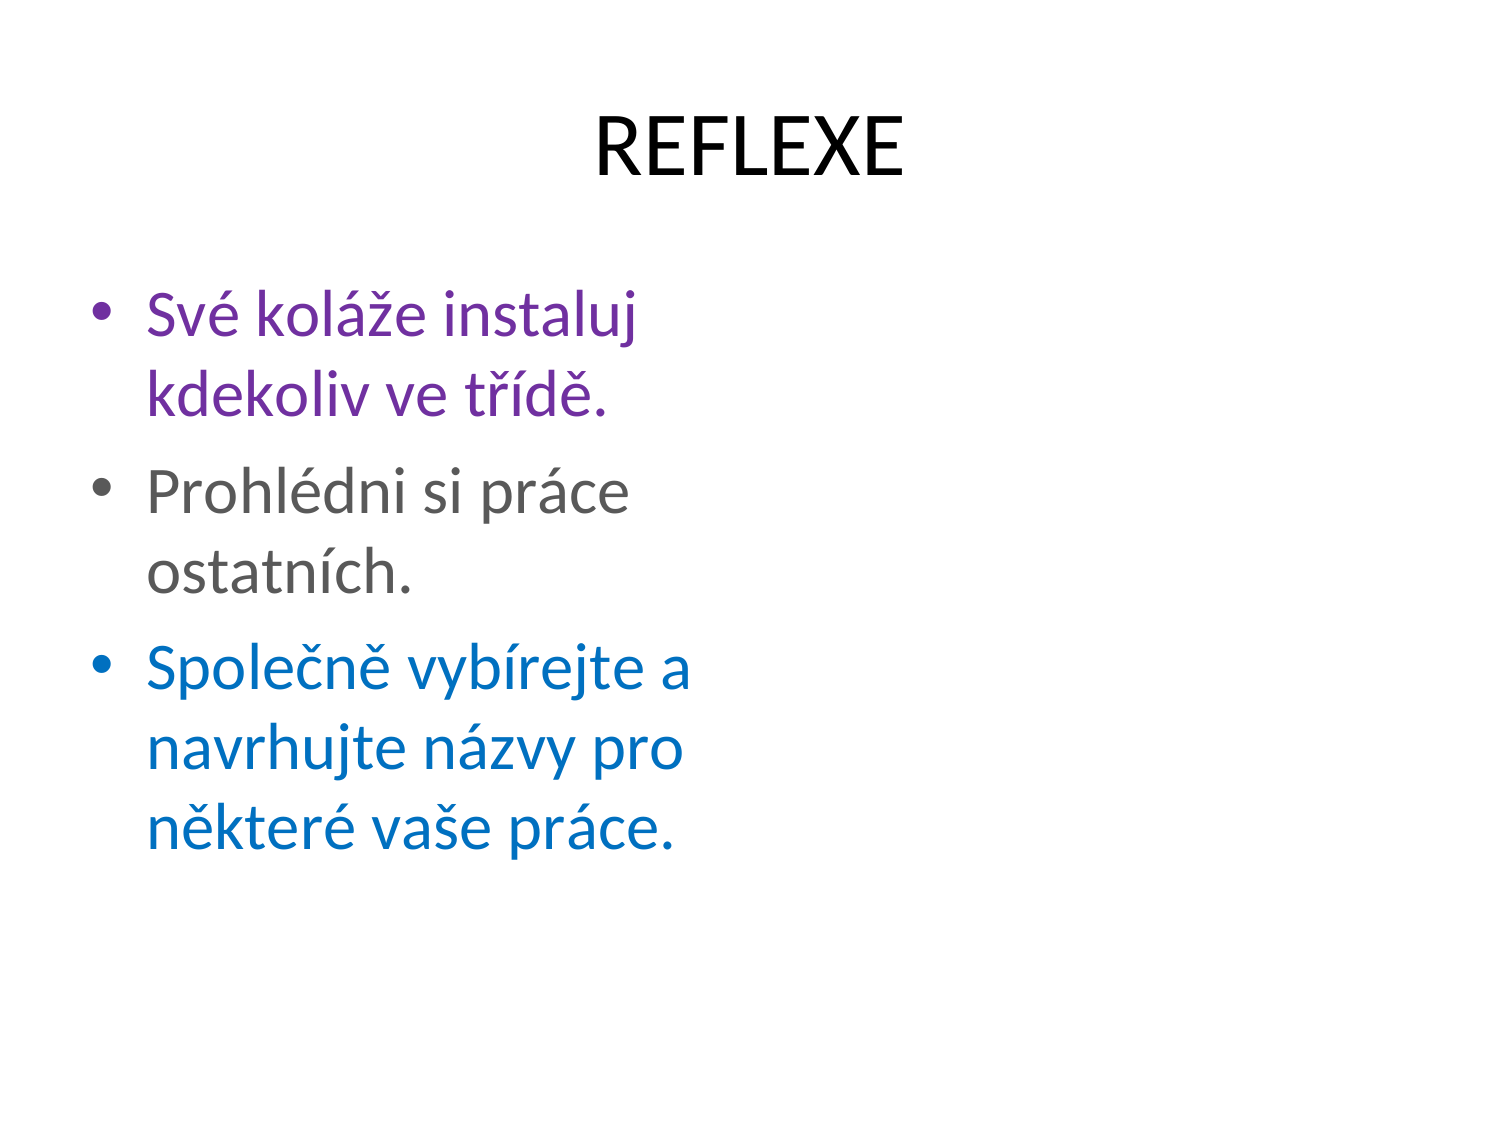

# REFLEXE
Své koláže instaluj kdekoliv ve třídě.
Prohlédni si práce ostatních.
Společně vybírejte a navrhujte názvy pro některé vaše práce.